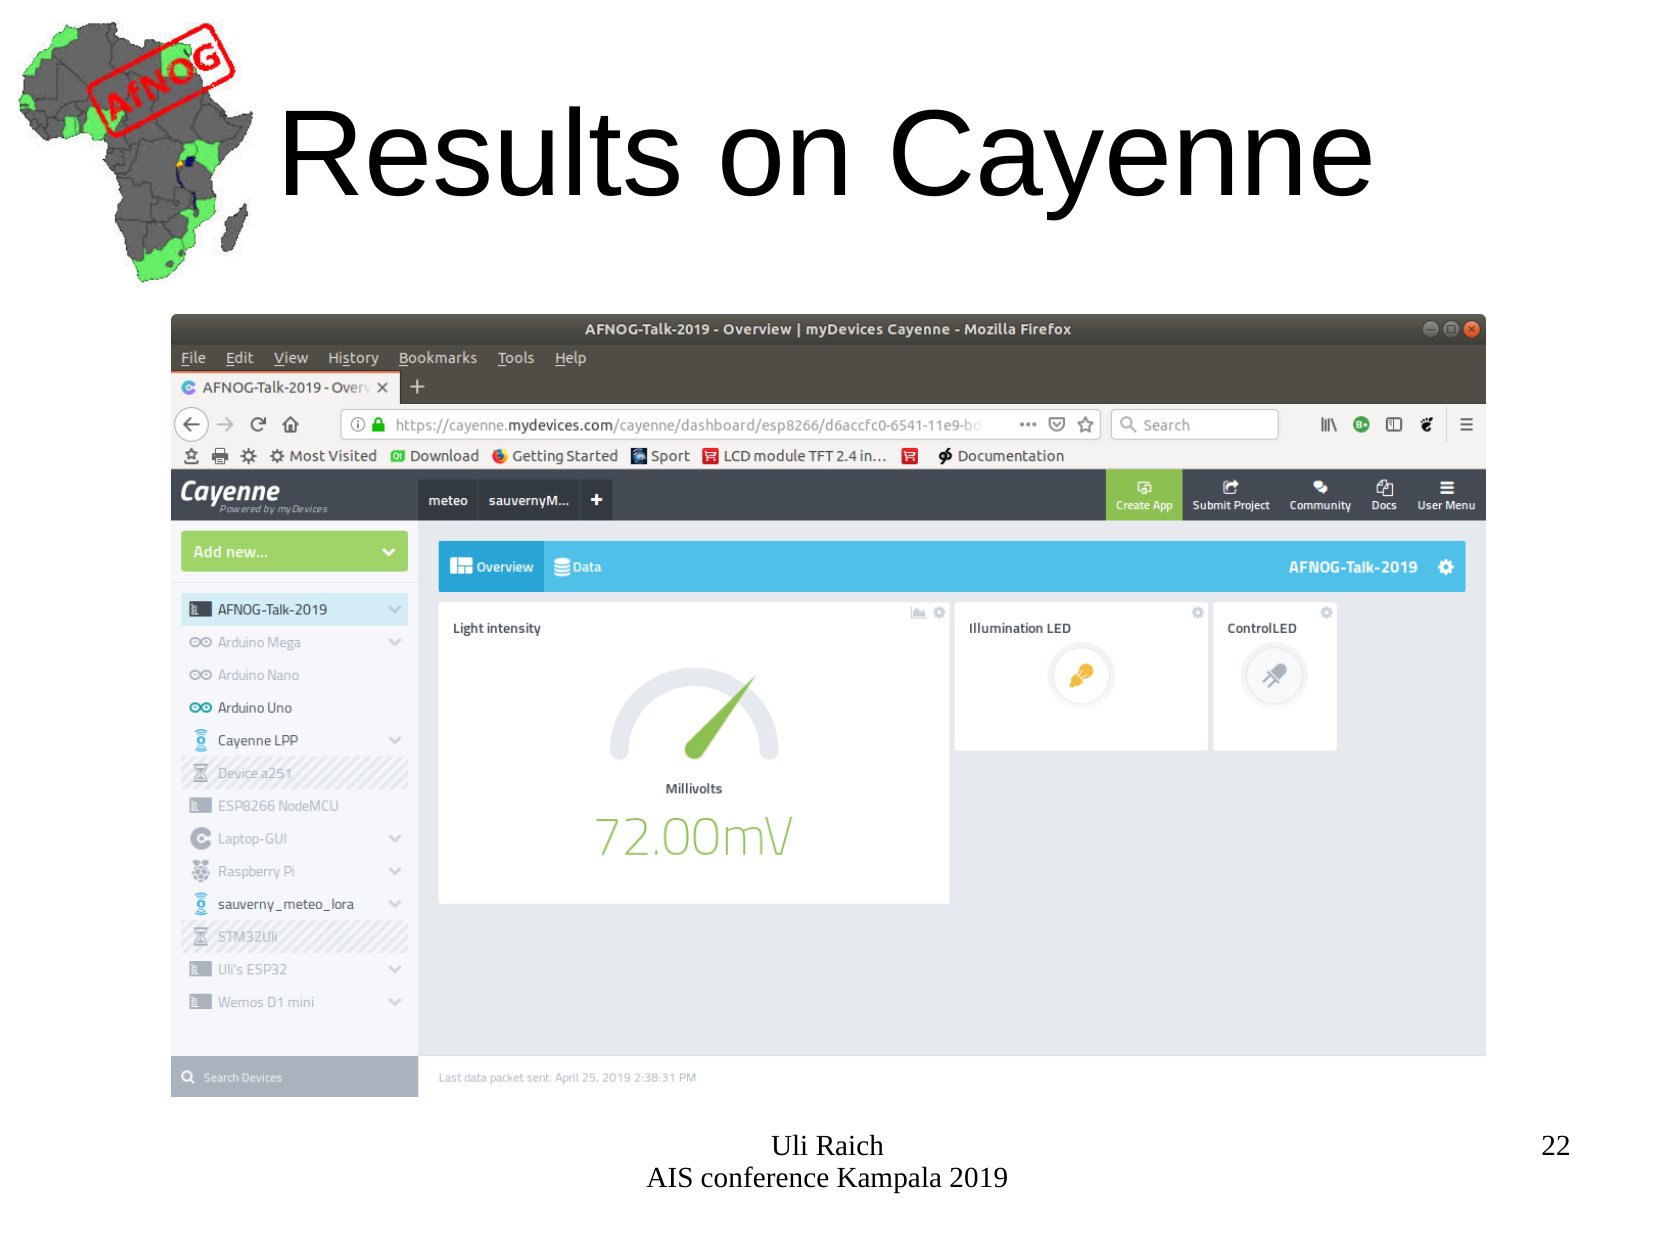

# Results on Cayenne
Uli Raich AIS conference Kampala 2019
22